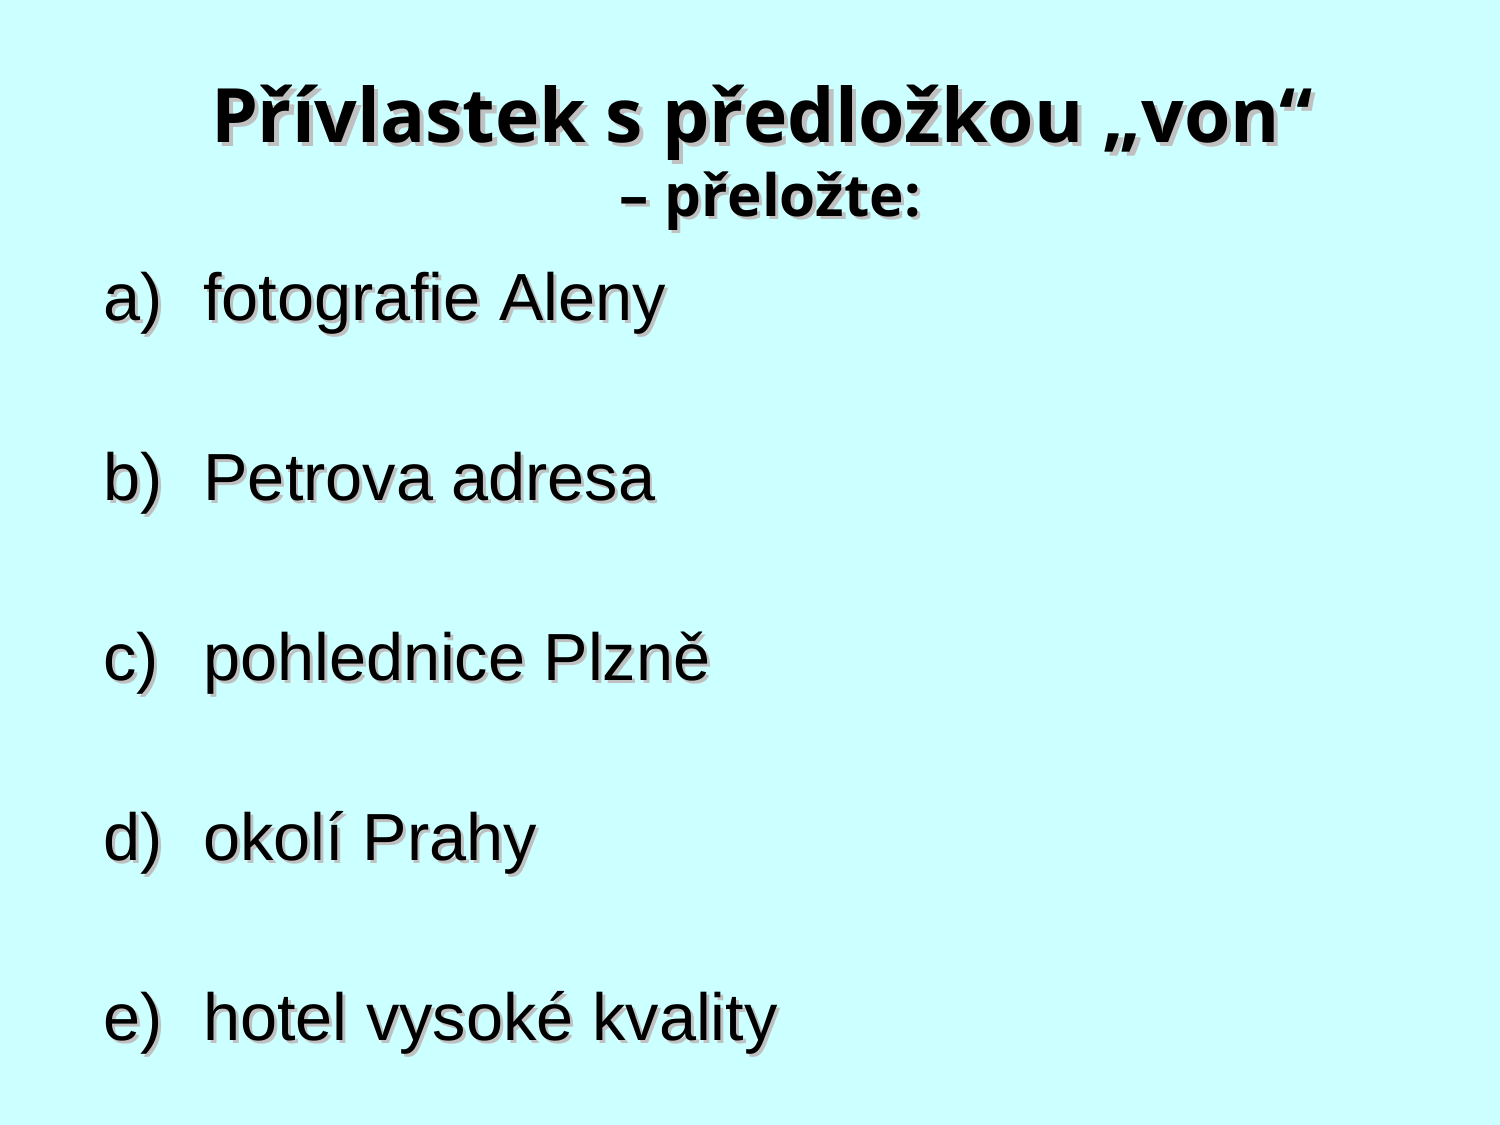

# Přívlastek s předložkou „von“ – přeložte:
fotografie Aleny
Petrova adresa
pohlednice Plzně
okolí Prahy
hotel vysoké kvality